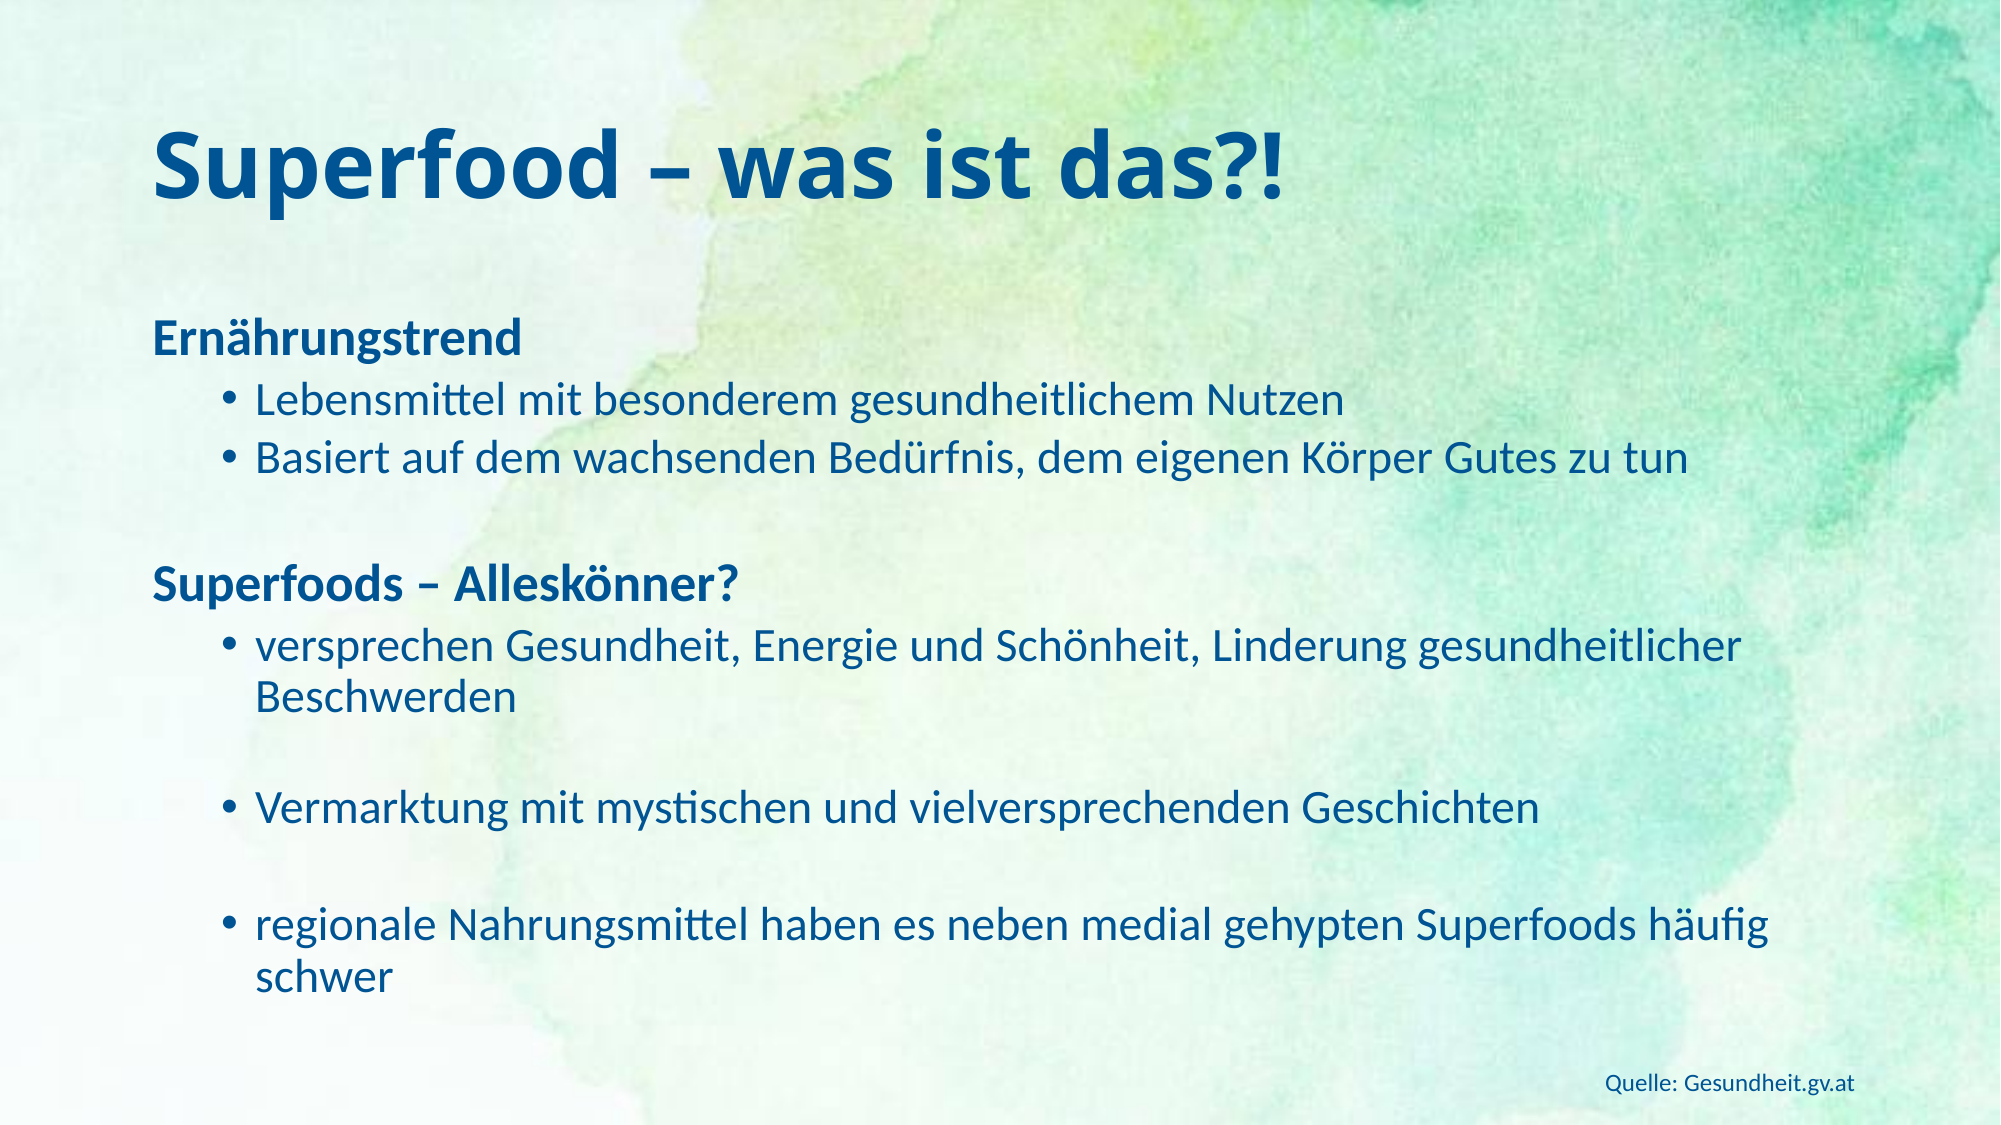

# Superfood – was ist das?!
Ernährungstrend
Lebensmittel mit besonderem gesundheitlichem Nutzen
Basiert auf dem wachsenden Bedürfnis, dem eigenen Körper Gutes zu tun
Superfoods – Alleskönner?
versprechen Gesundheit, Energie und Schönheit, Linderung gesundheitlicher Beschwerden
Vermarktung mit mystischen und vielversprechenden Geschichten
regionale Nahrungsmittel haben es neben medial gehypten Superfoods häufig schwer
Quelle: Gesundheit.gv.at